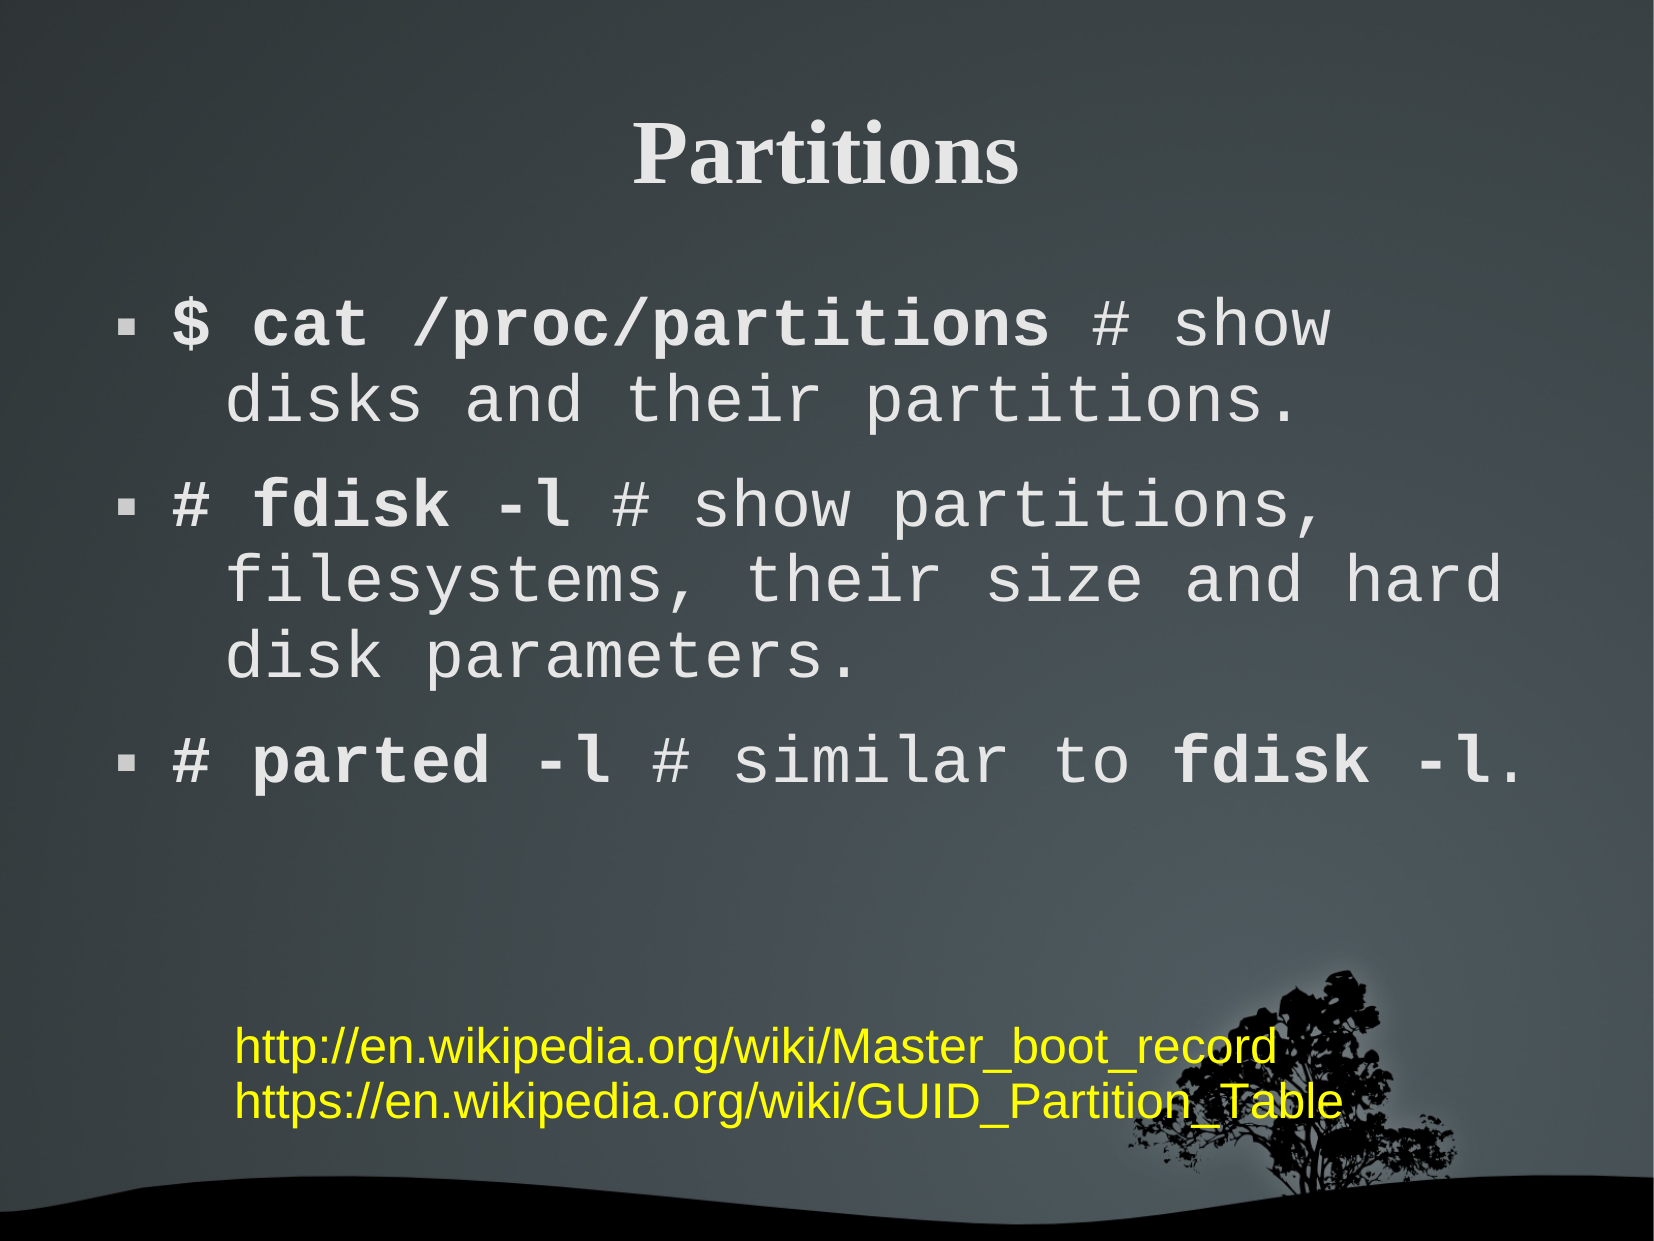

# Partitions
$ cat /proc/partitions # show disks and their partitions.
# fdisk -l # show partitions, filesystems, their size and hard disk parameters.
# parted -l # similar to fdisk -l.
http://en.wikipedia.org/wiki/Master_boot_record
https://en.wikipedia.org/wiki/GUID_Partition_Table